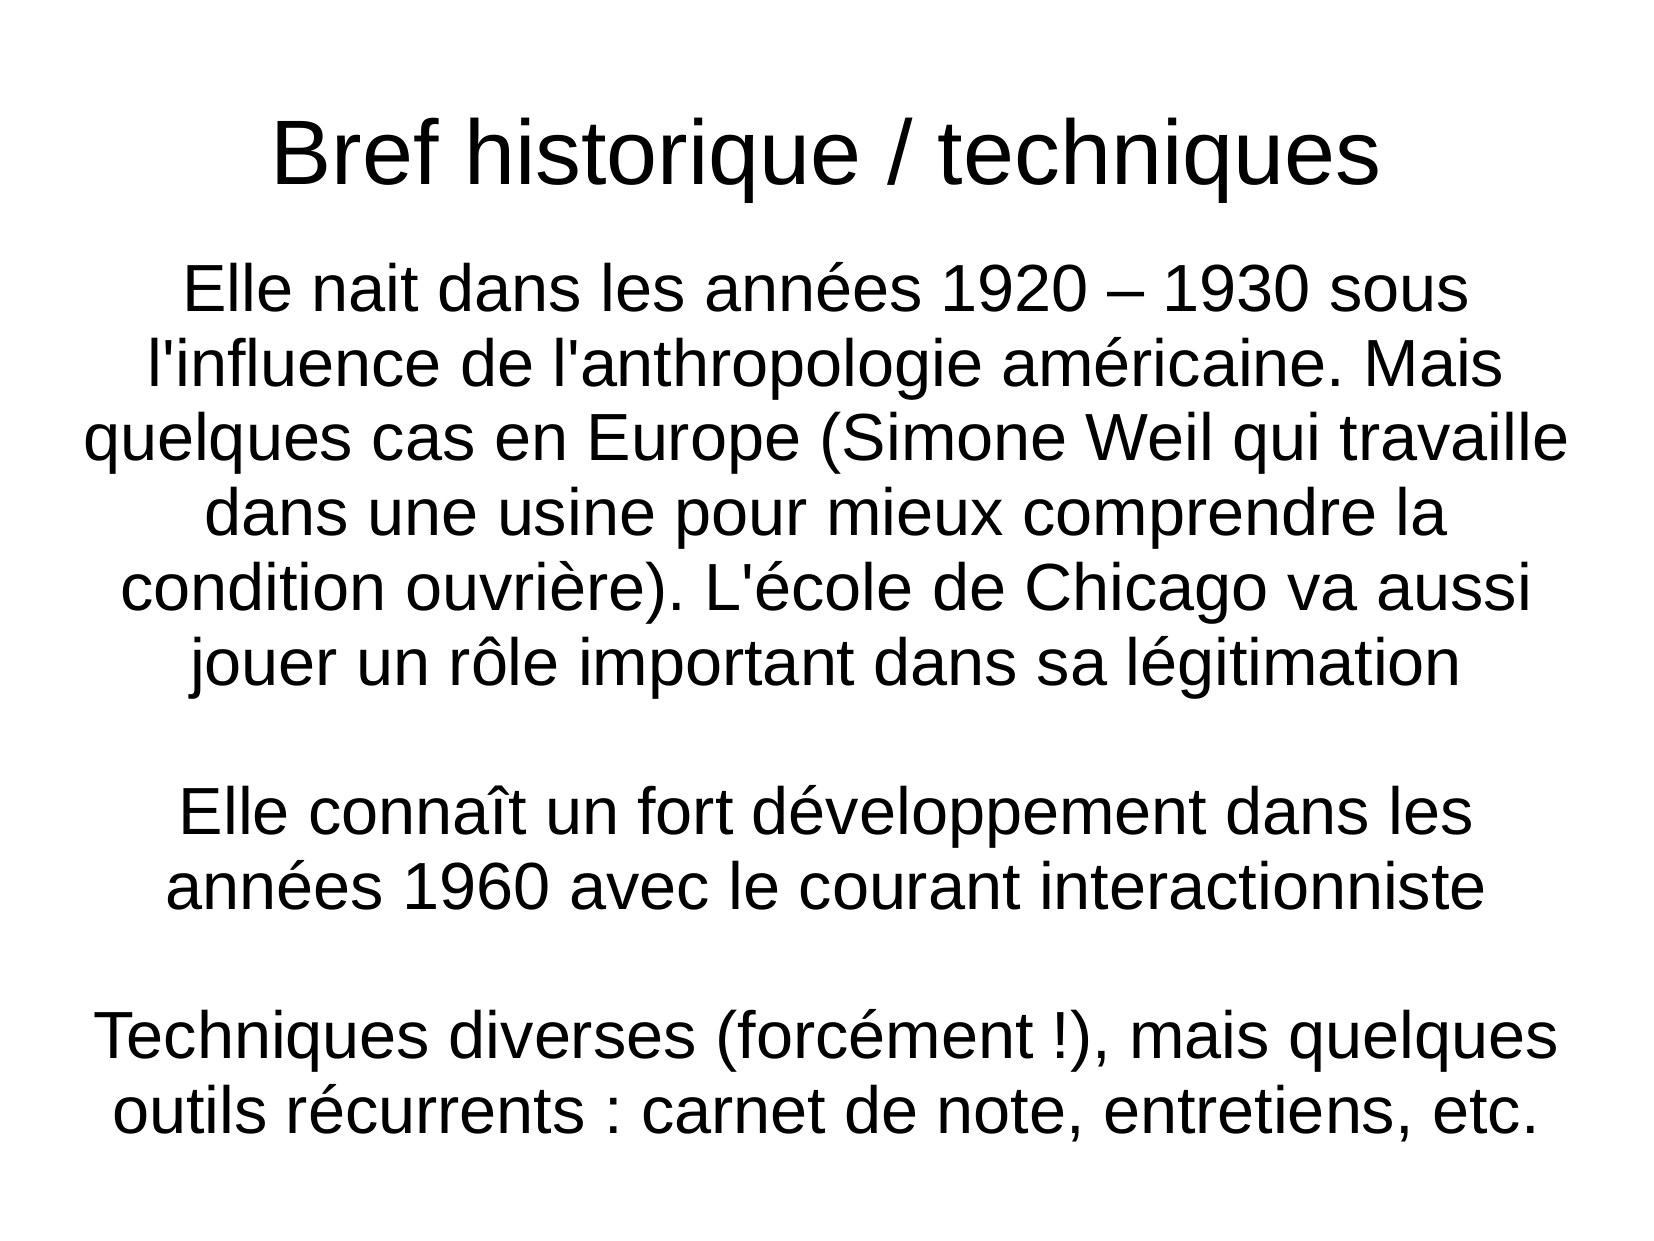

# Bref historique / techniques
Elle nait dans les années 1920 – 1930 sous l'influence de l'anthropologie américaine. Mais quelques cas en Europe (Simone Weil qui travaille dans une usine pour mieux comprendre la condition ouvrière). L'école de Chicago va aussi jouer un rôle important dans sa légitimation
Elle connaît un fort développement dans les années 1960 avec le courant interactionniste
Techniques diverses (forcément !), mais quelques outils récurrents : carnet de note, entretiens, etc.